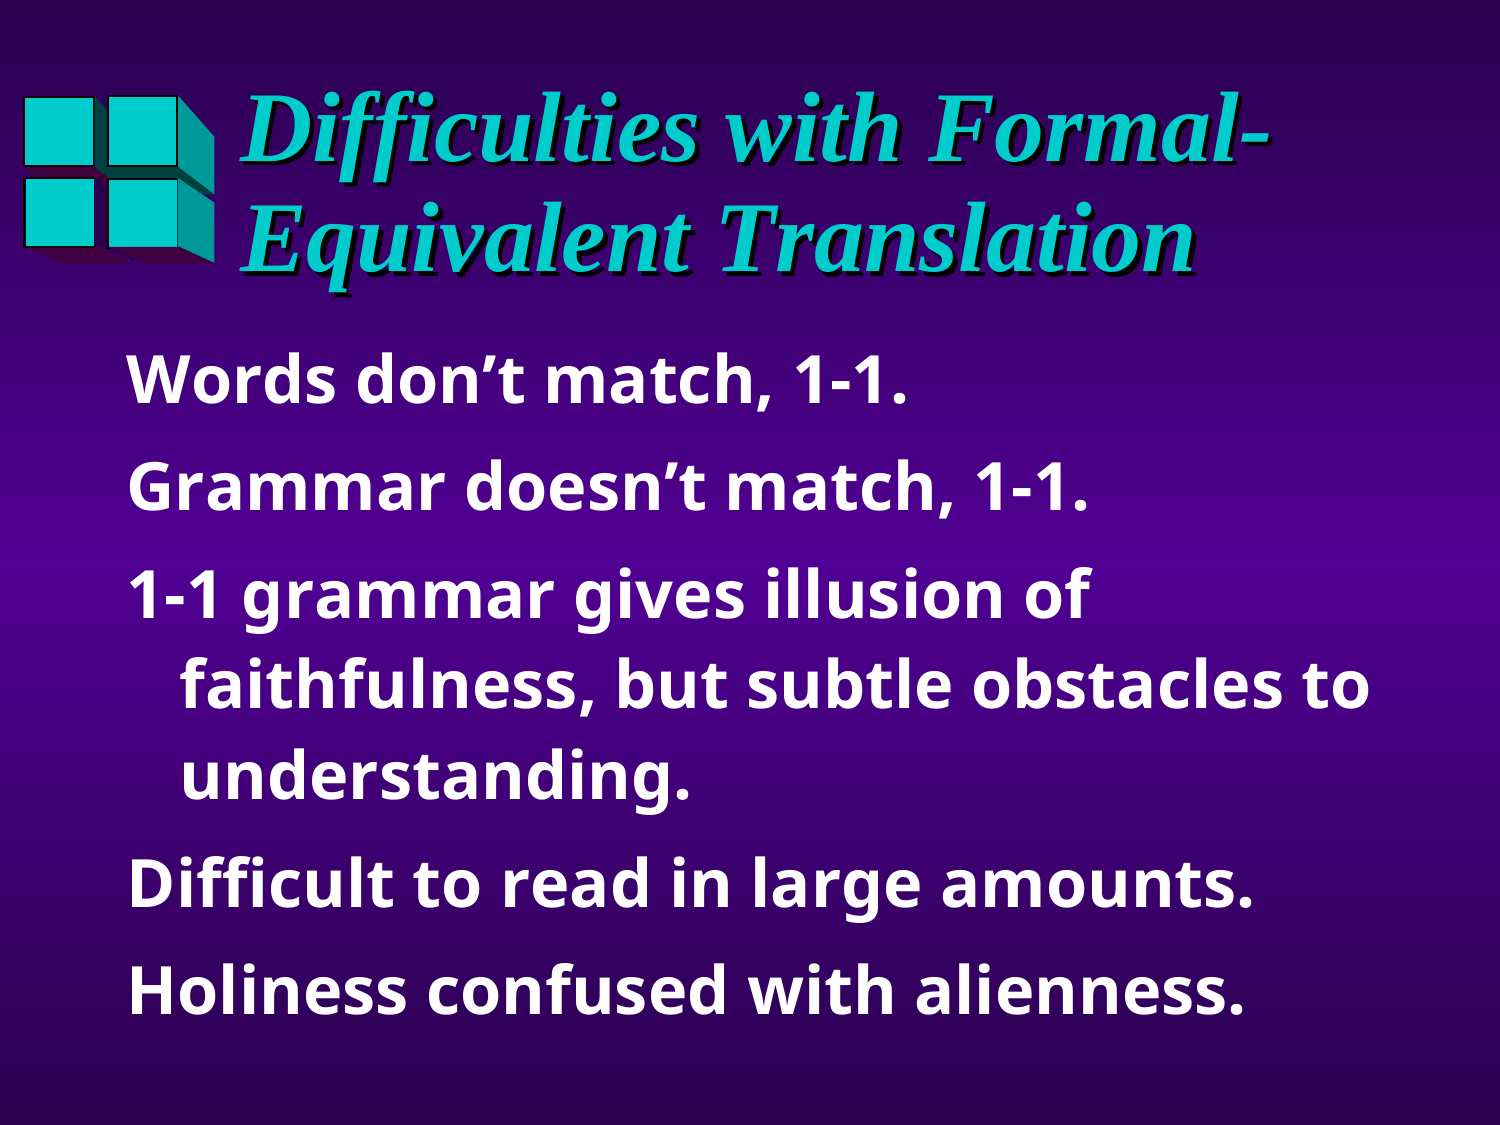

# Difficulties with Formal- Equivalent Translation
Words don’t match, 1-1.
Grammar doesn’t match, 1-1.
1-1 grammar gives illusion of faithfulness, but subtle obstacles to understanding.
Difficult to read in large amounts.
Holiness confused with alienness.